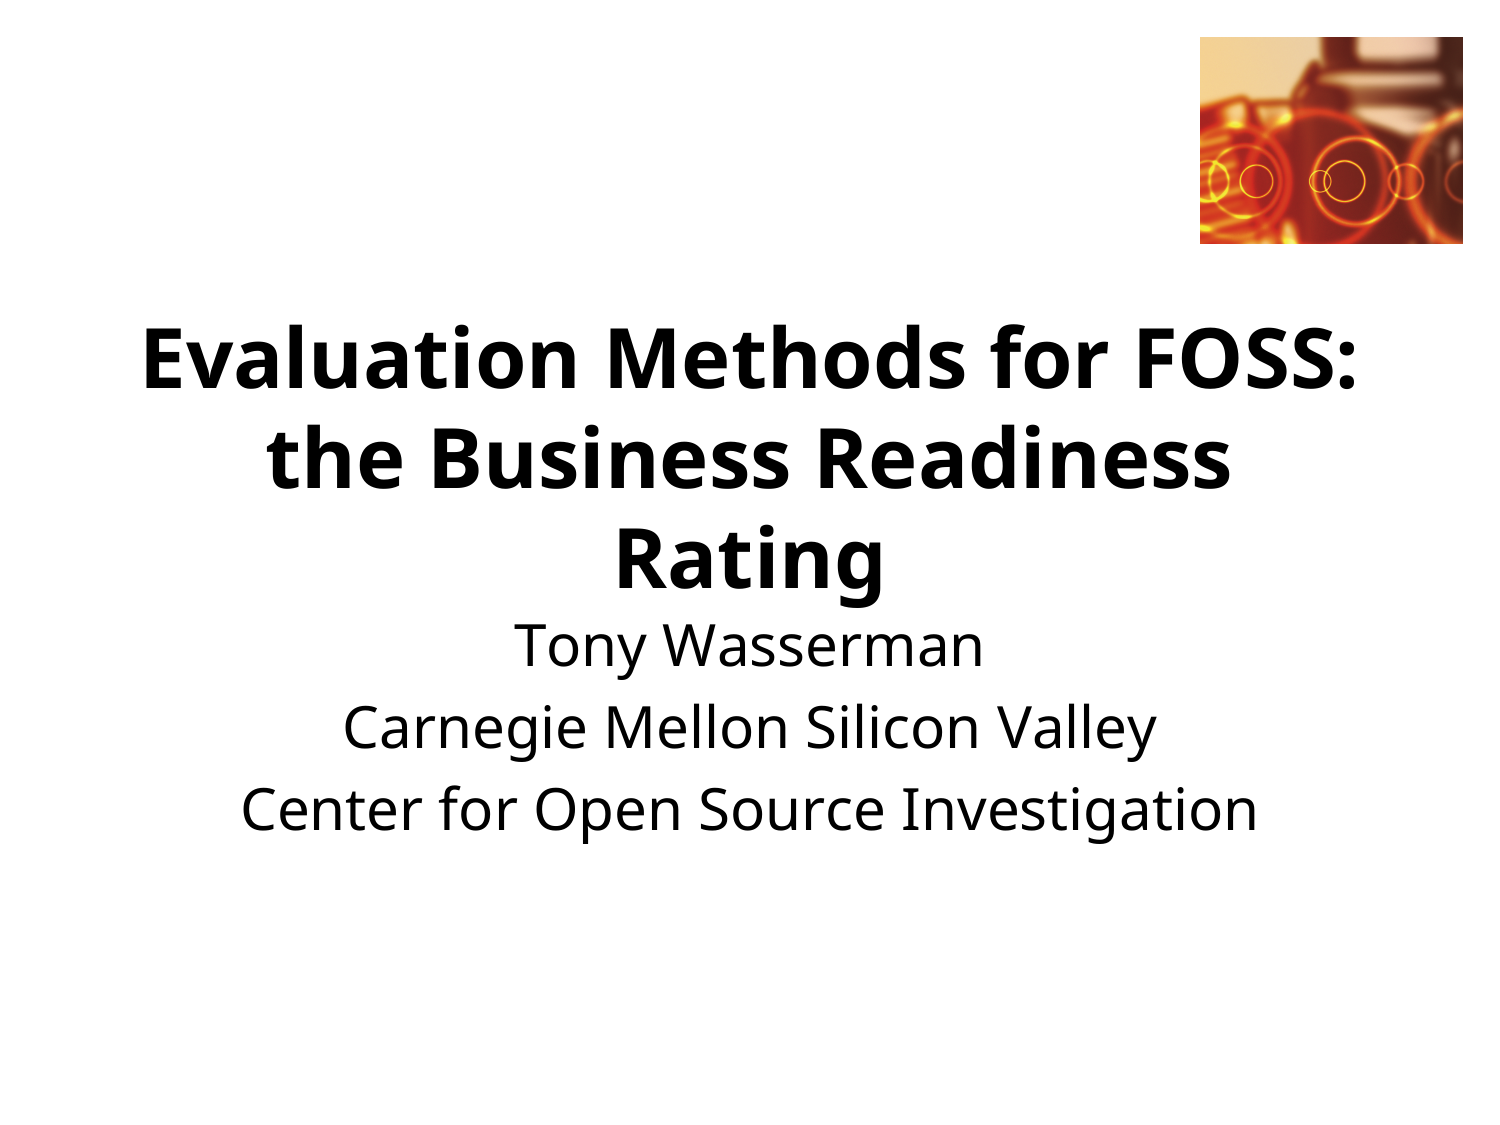

# Evaluation Methods for FOSS: the Business Readiness Rating
Tony Wasserman
Carnegie Mellon Silicon Valley
Center for Open Source Investigation